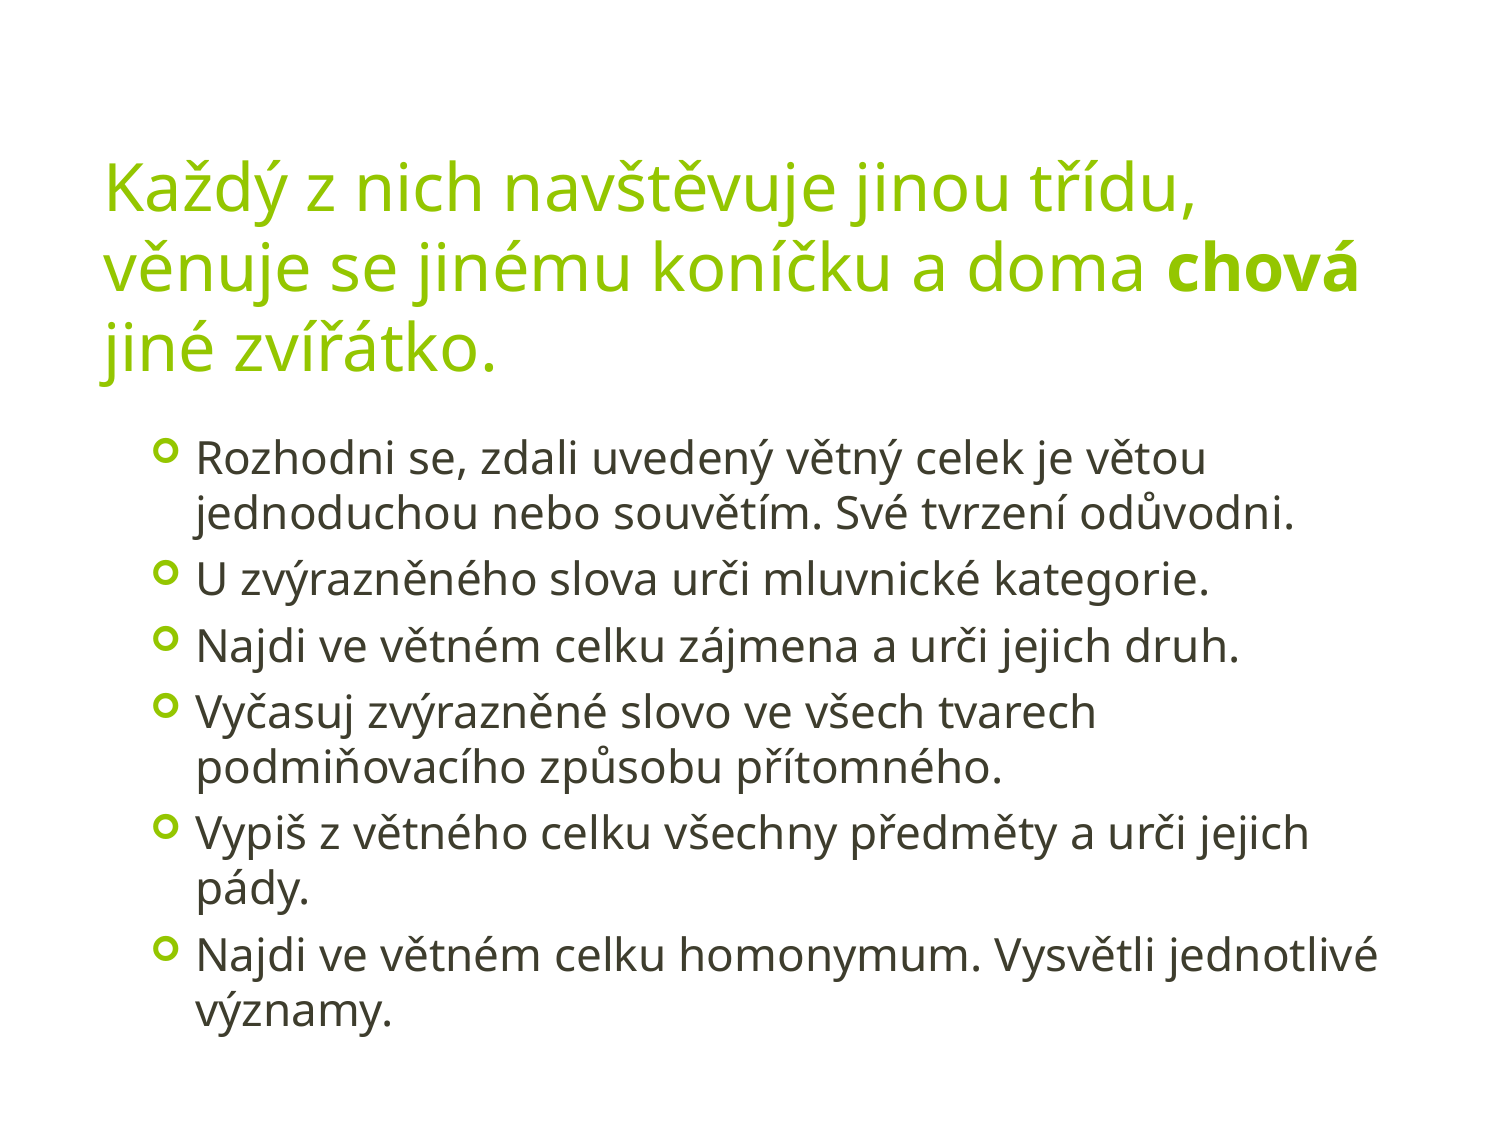

# Každý z nich navštěvuje jinou třídu, věnuje se jinému koníčku a doma chová jiné zvířátko.
Rozhodni se, zdali uvedený větný celek je větou jednoduchou nebo souvětím. Své tvrzení odůvodni.
U zvýrazněného slova urči mluvnické kategorie.
Najdi ve větném celku zájmena a urči jejich druh.
Vyčasuj zvýrazněné slovo ve všech tvarech podmiňovacího způsobu přítomného.
Vypiš z větného celku všechny předměty a urči jejich pády.
Najdi ve větném celku homonymum. Vysvětli jednotlivé významy.